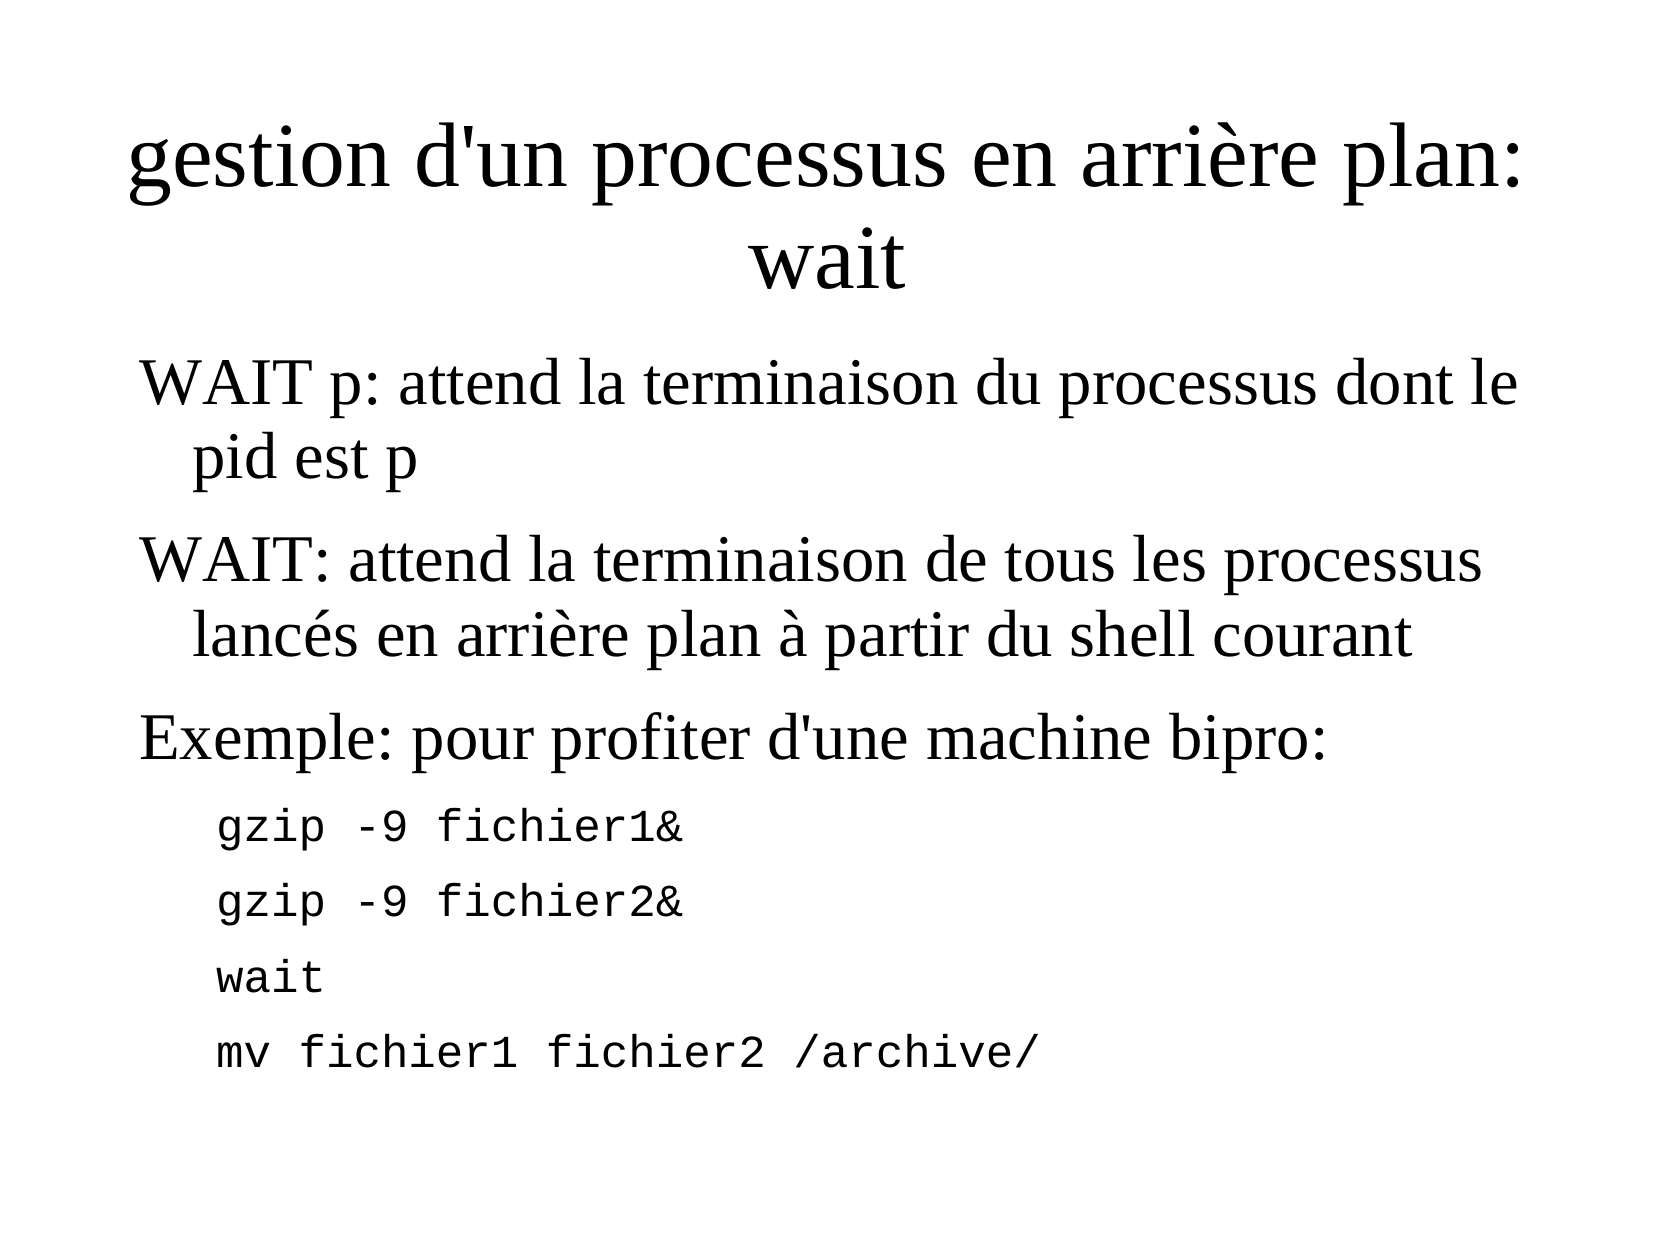

# gestion d'un processus en arrière plan: wait
WAIT p: attend la terminaison du processus dont le pid est p
WAIT: attend la terminaison de tous les processus lancés en arrière plan à partir du shell courant
Exemple: pour profiter d'une machine bipro:
gzip -9 fichier1&
gzip -9 fichier2&
wait
mv fichier1 fichier2 /archive/